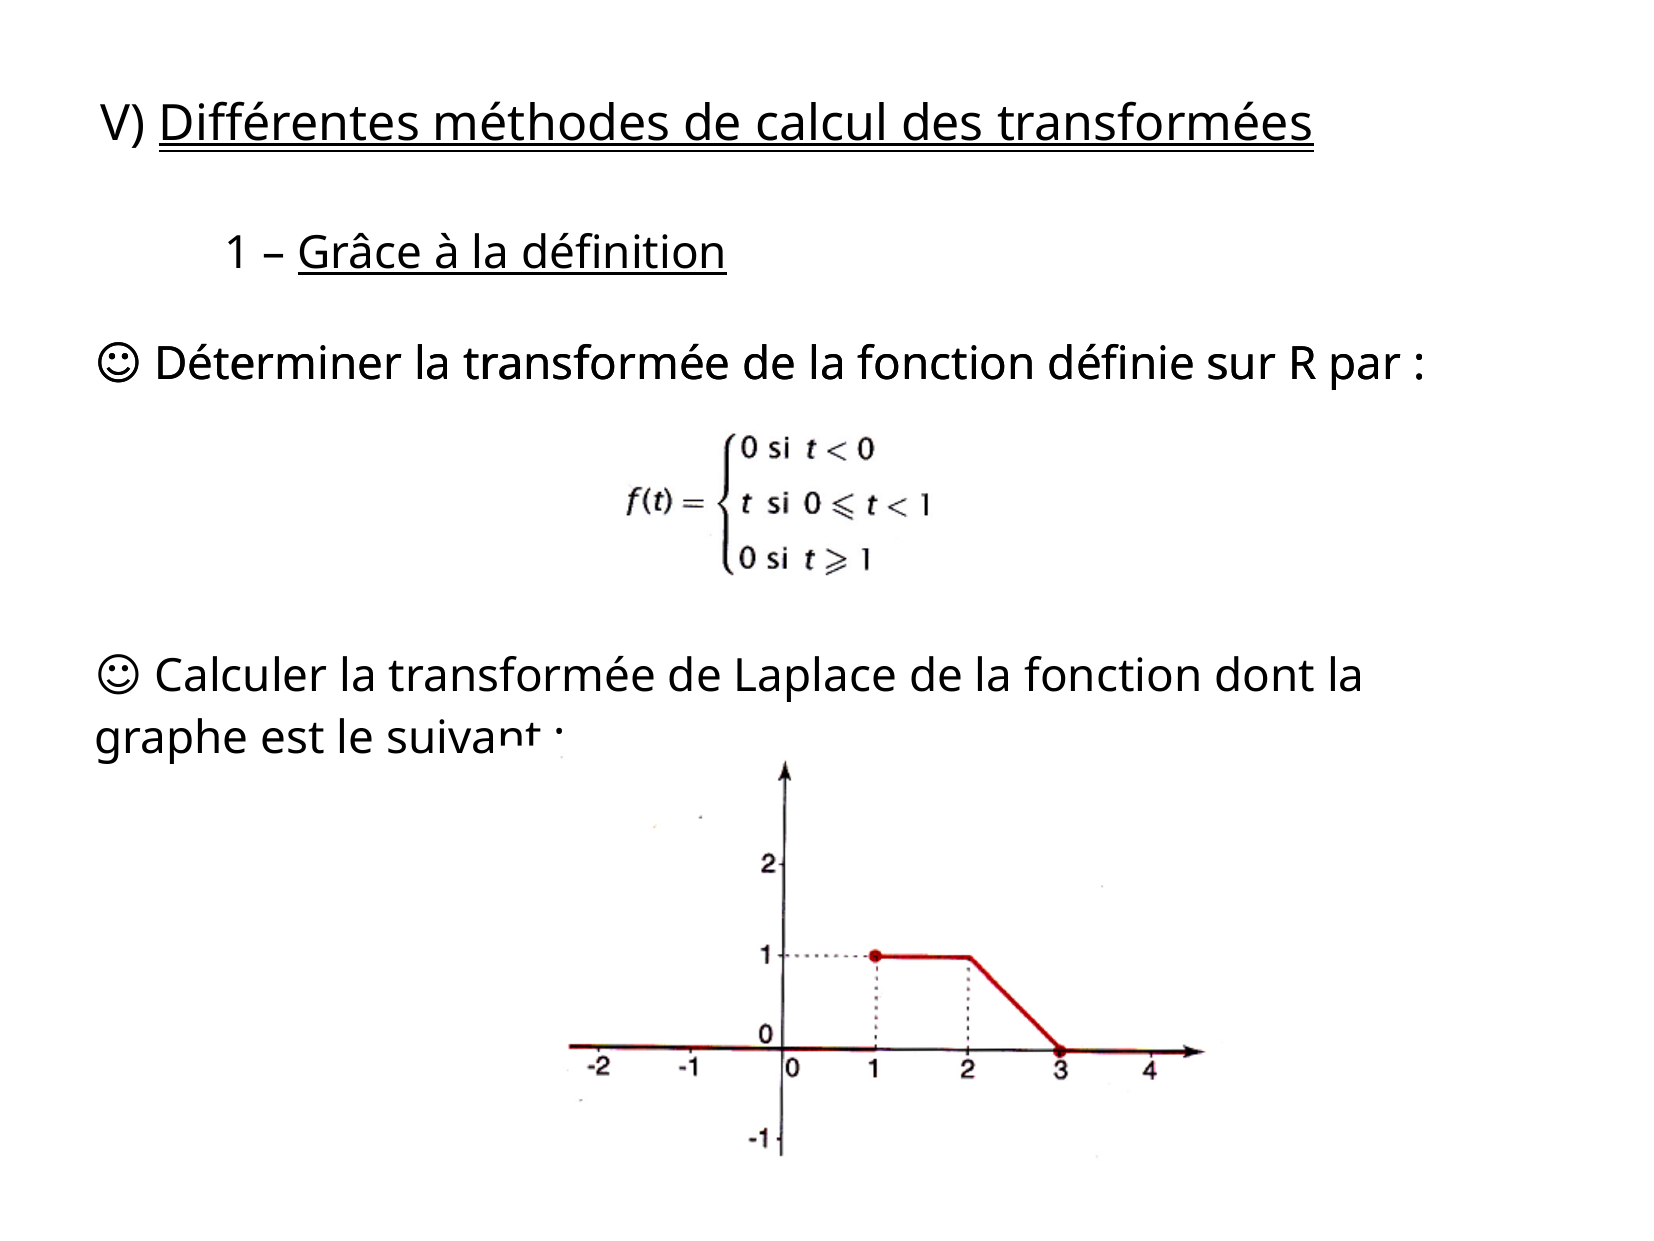

# V) Différentes méthodes de calcul des transformées
1 – Grâce à la définition
☺ Déterminer la transformée de la fonction définie sur R par :
☺ Déterminer la transformée de la fonction définie sur R par :
☺ Calculer la transformée de Laplace de la fonction dont la graphe est le suivant :